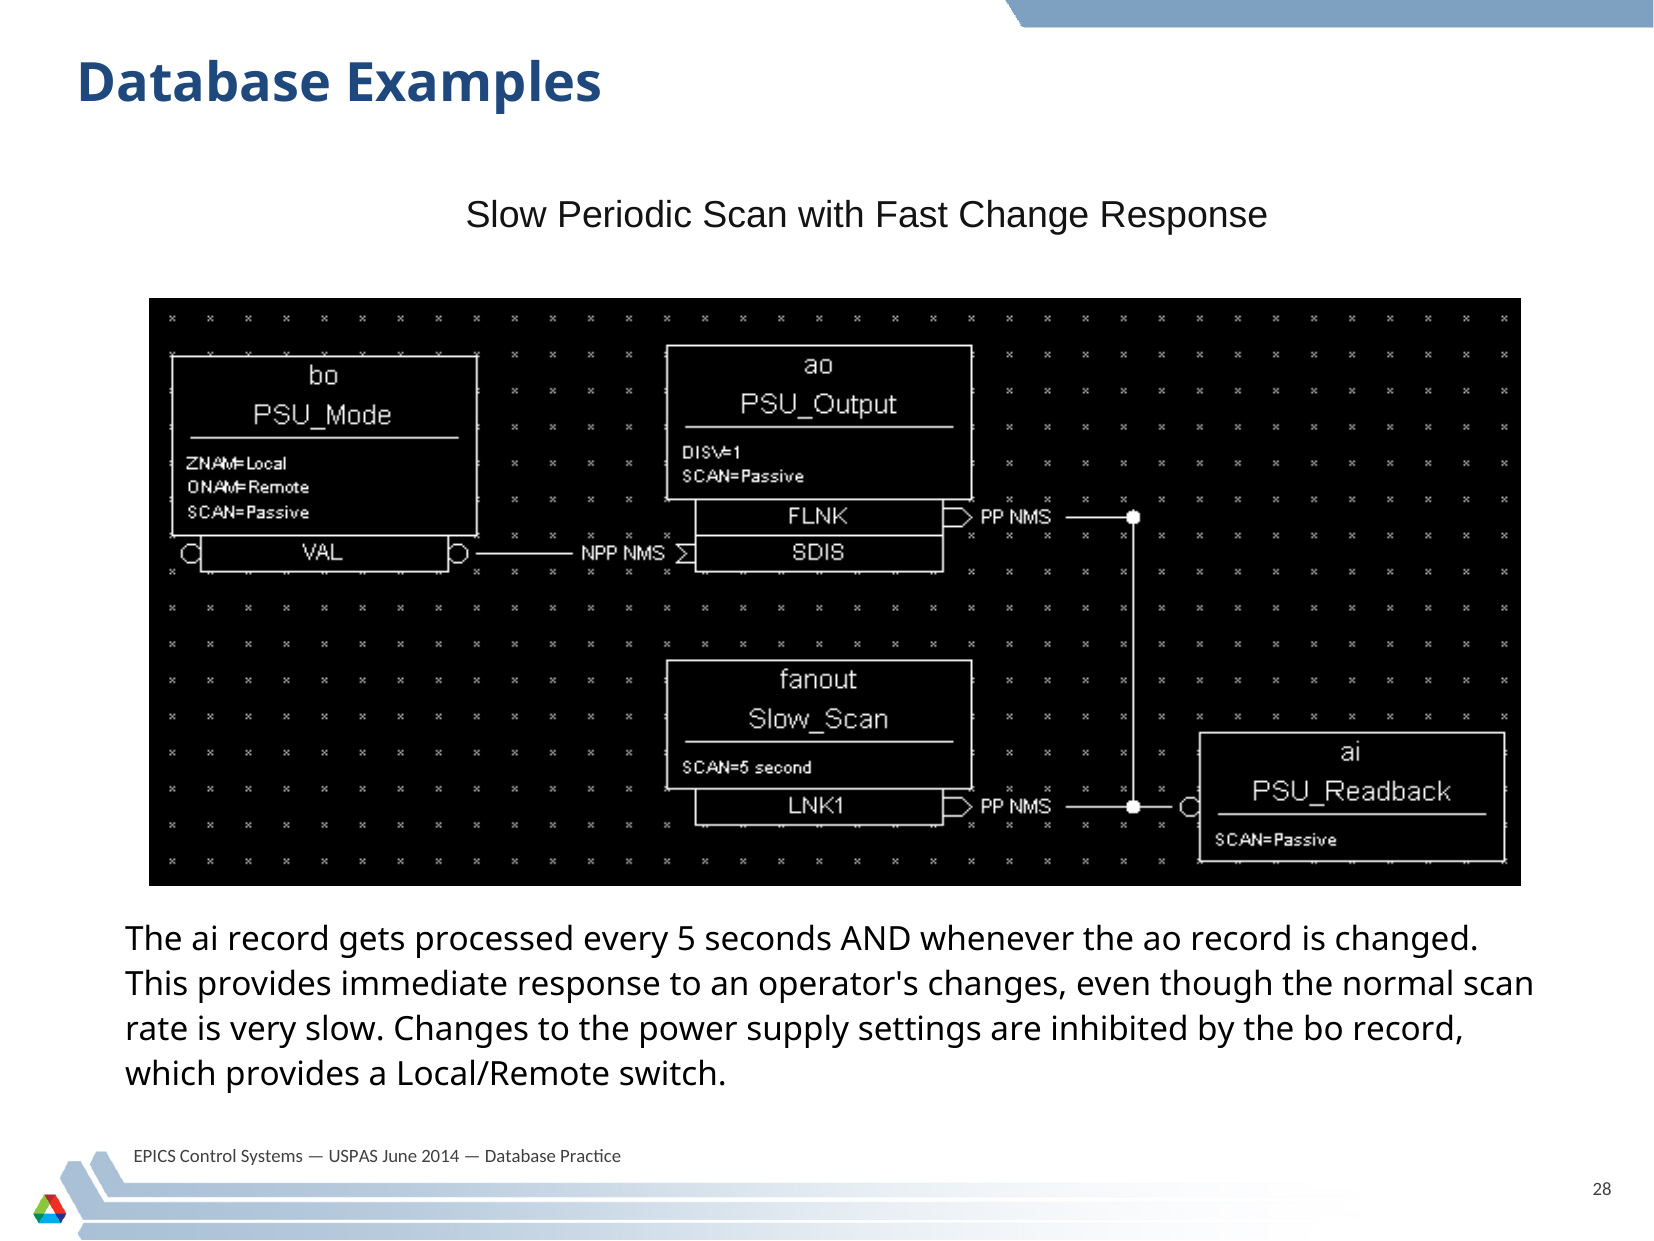

# Database Examples
Slow Periodic Scan with Fast Change Response
The ai record gets processed every 5 seconds AND whenever the ao record is changed. This provides immediate response to an operator's changes, even though the normal scan rate is very slow. Changes to the power supply settings are inhibited by the bo record, which provides a Local/Remote switch.
EPICS Control Systems — USPAS June 2014 — Database Practice
28